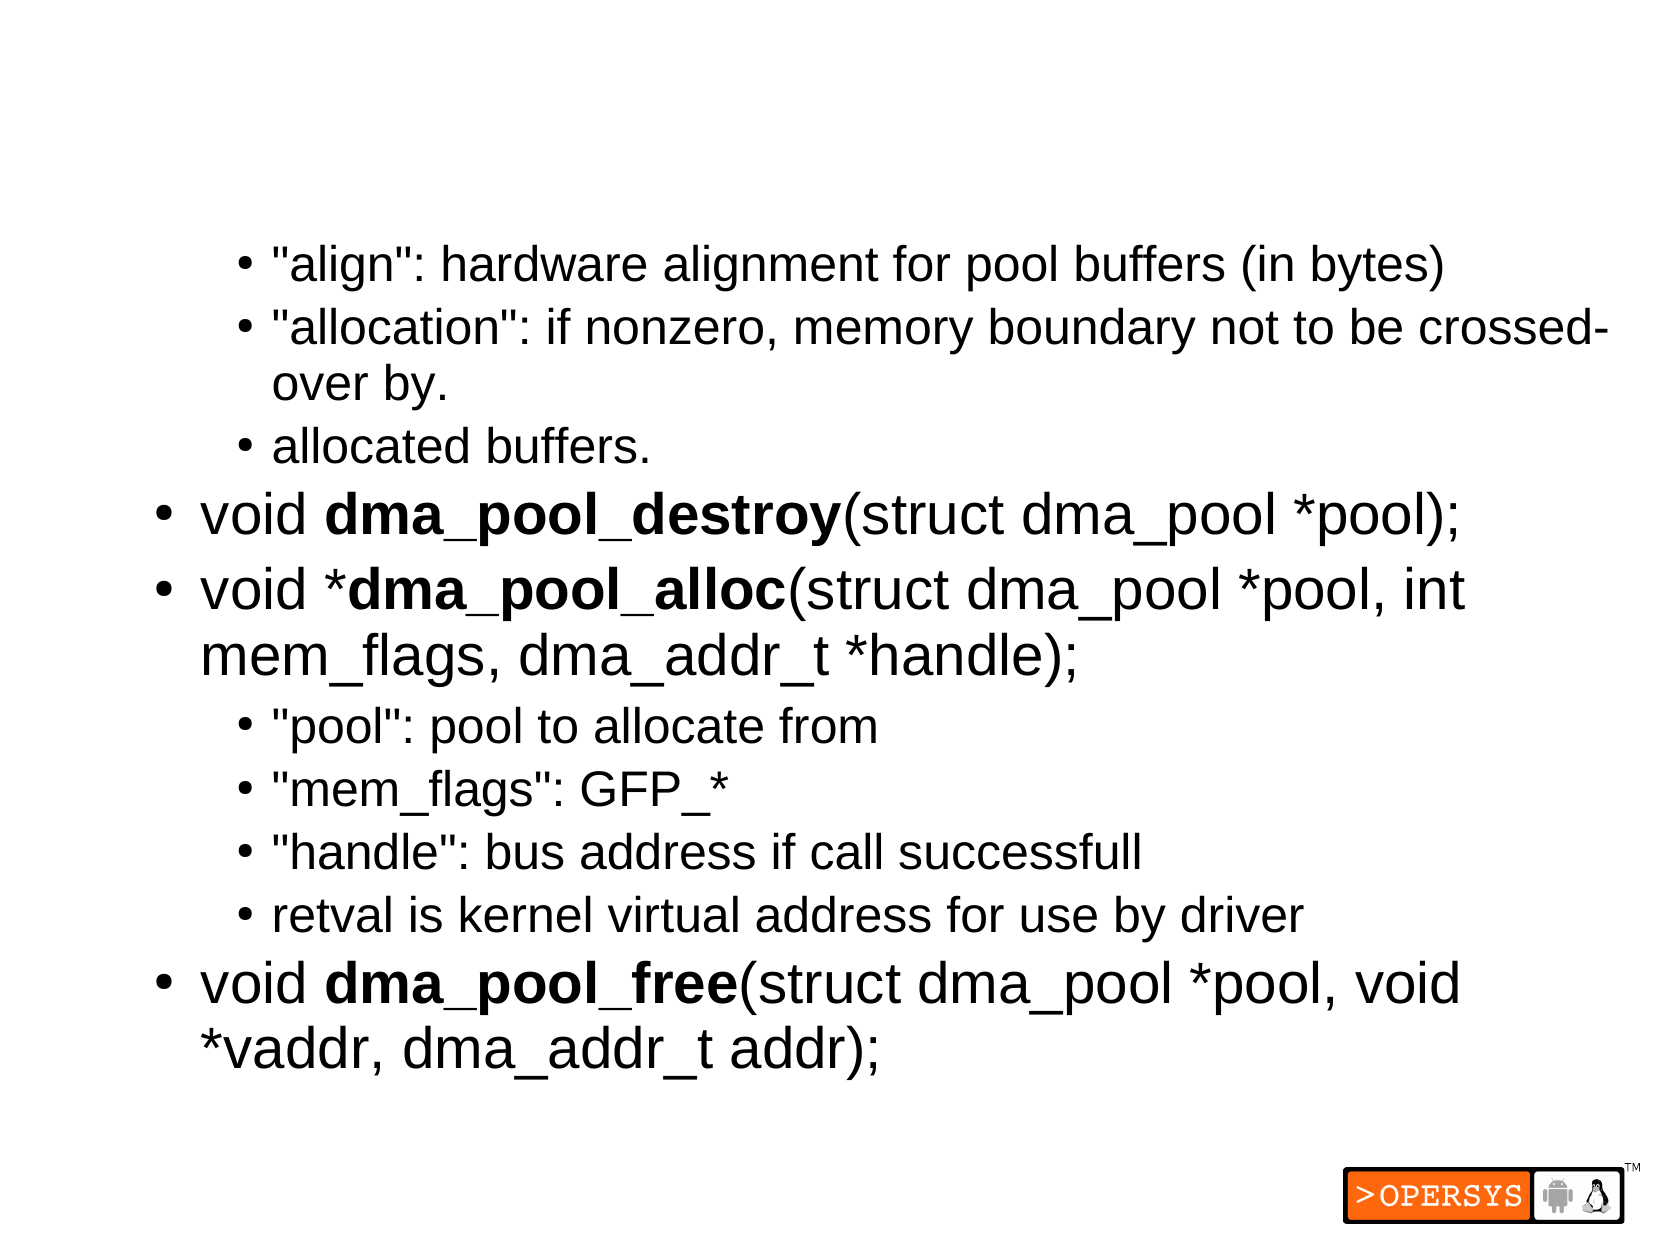

# "align": hardware alignment for pool buffers (in bytes)
"allocation": if nonzero, memory boundary not to be crossed-over by.
allocated buffers.
void dma_pool_destroy(struct dma_pool *pool);
void *dma_pool_alloc(struct dma_pool *pool, int mem_flags, dma_addr_t *handle);
"pool": pool to allocate from
"mem_flags": GFP_*
"handle": bus address if call successfull
retval is kernel virtual address for use by driver
void dma_pool_free(struct dma_pool *pool, void *vaddr, dma_addr_t addr);